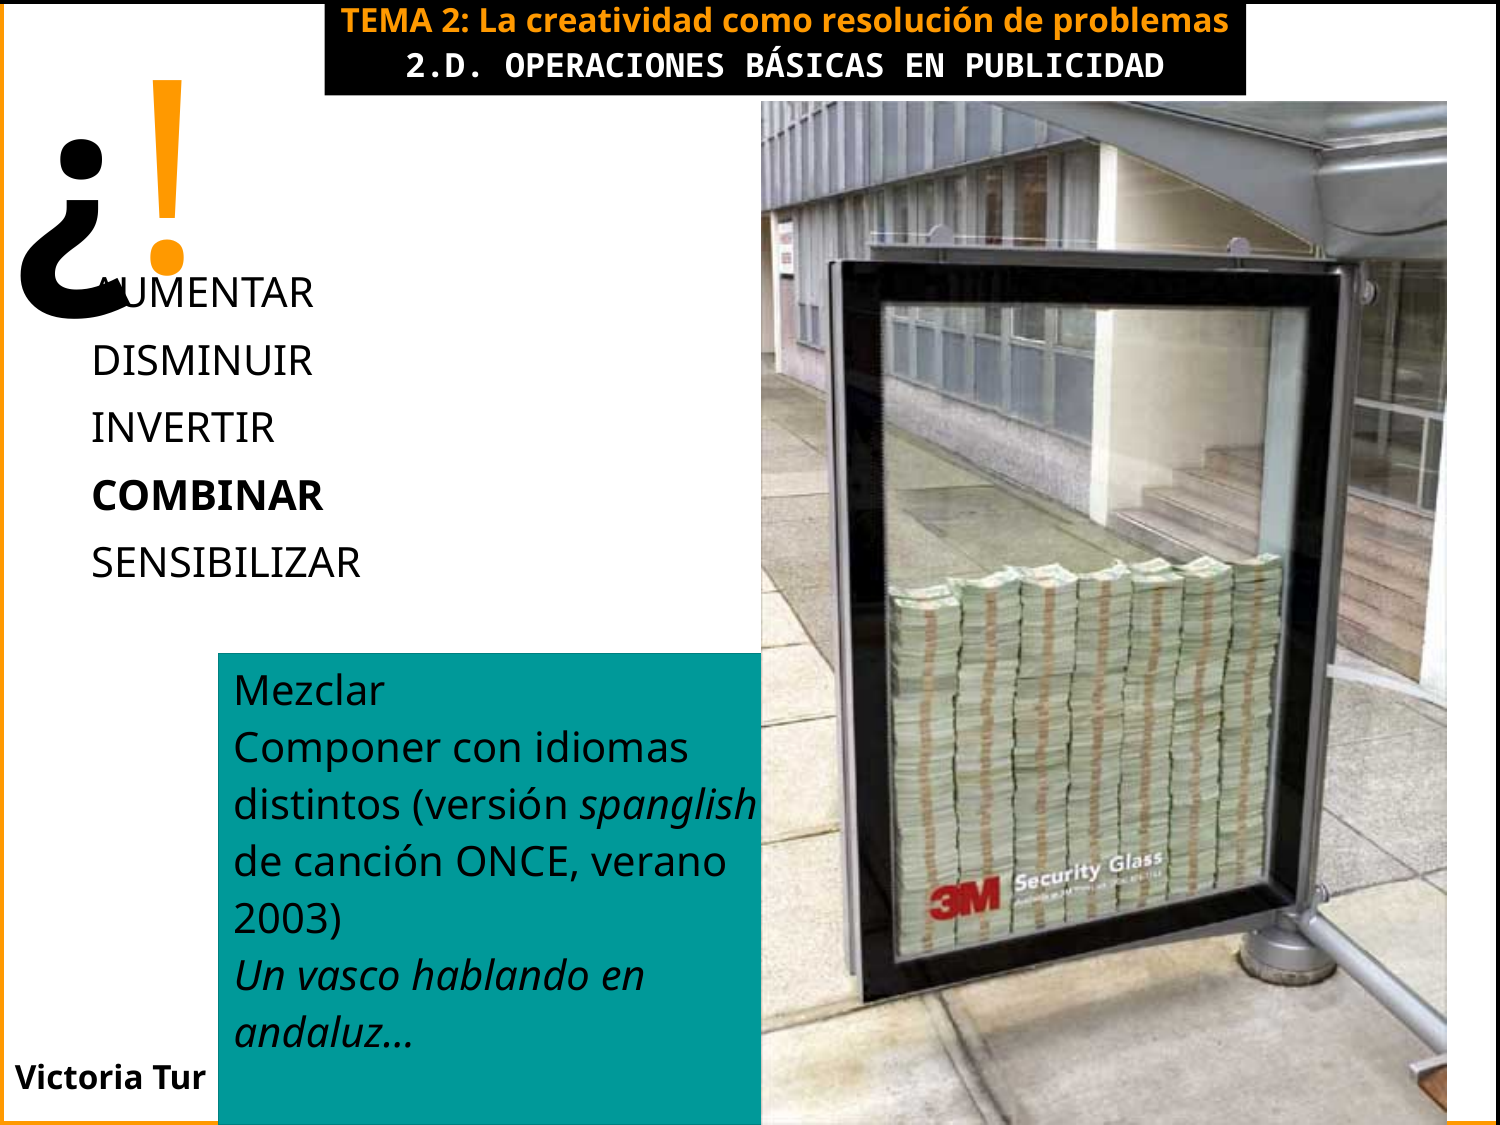

#
AUMENTAR
DISMINUIR
INVERTIR
COMBINAR
SENSIBILIZAR
Mezclar
Componer con idiomas distintos (versión spanglish de canción ONCE, verano 2003)
Un vasco hablando en andaluz…